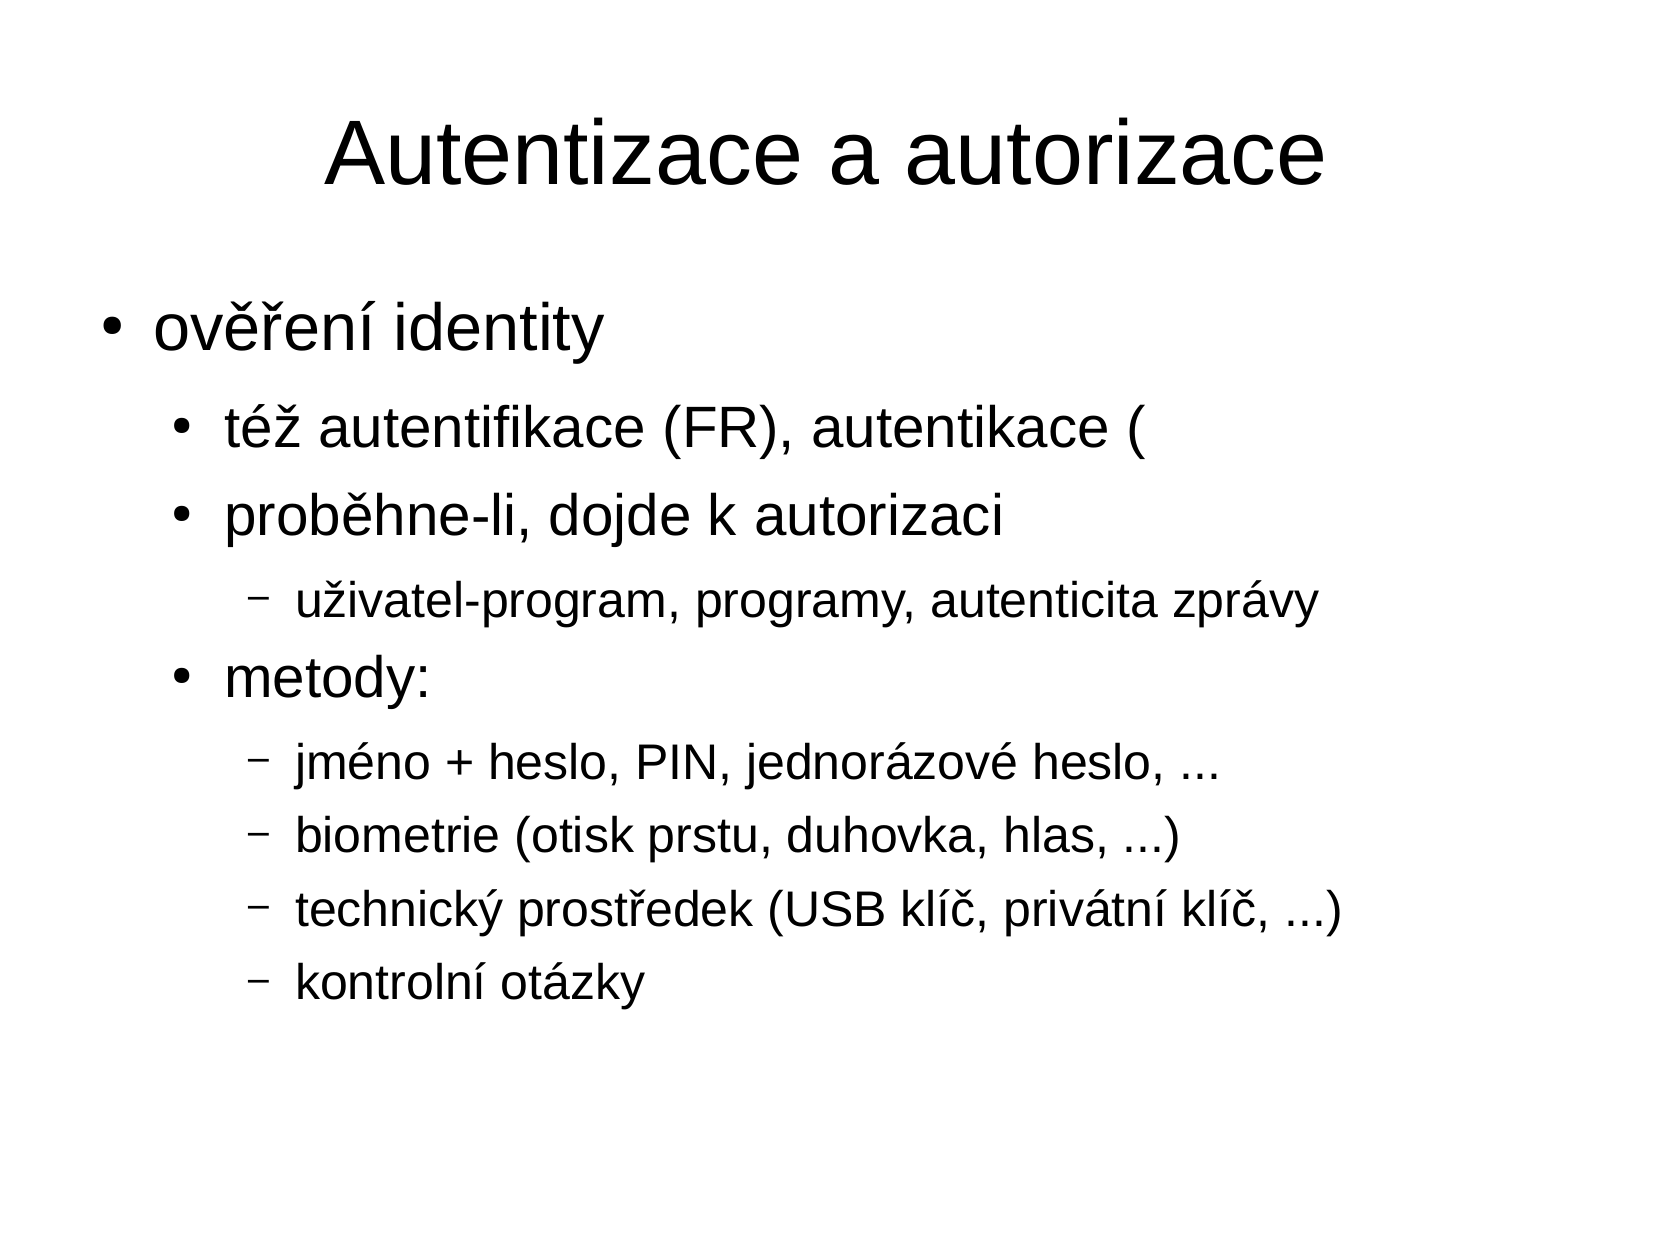

# Autentizace a autorizace
ověření identity
též autentifikace (FR), autentikace (
proběhne-li, dojde k autorizaci
uživatel-program, programy, autenticita zprávy
metody:
jméno + heslo, PIN, jednorázové heslo, ...
biometrie (otisk prstu, duhovka, hlas, ...)
technický prostředek (USB klíč, privátní klíč, ...)
kontrolní otázky